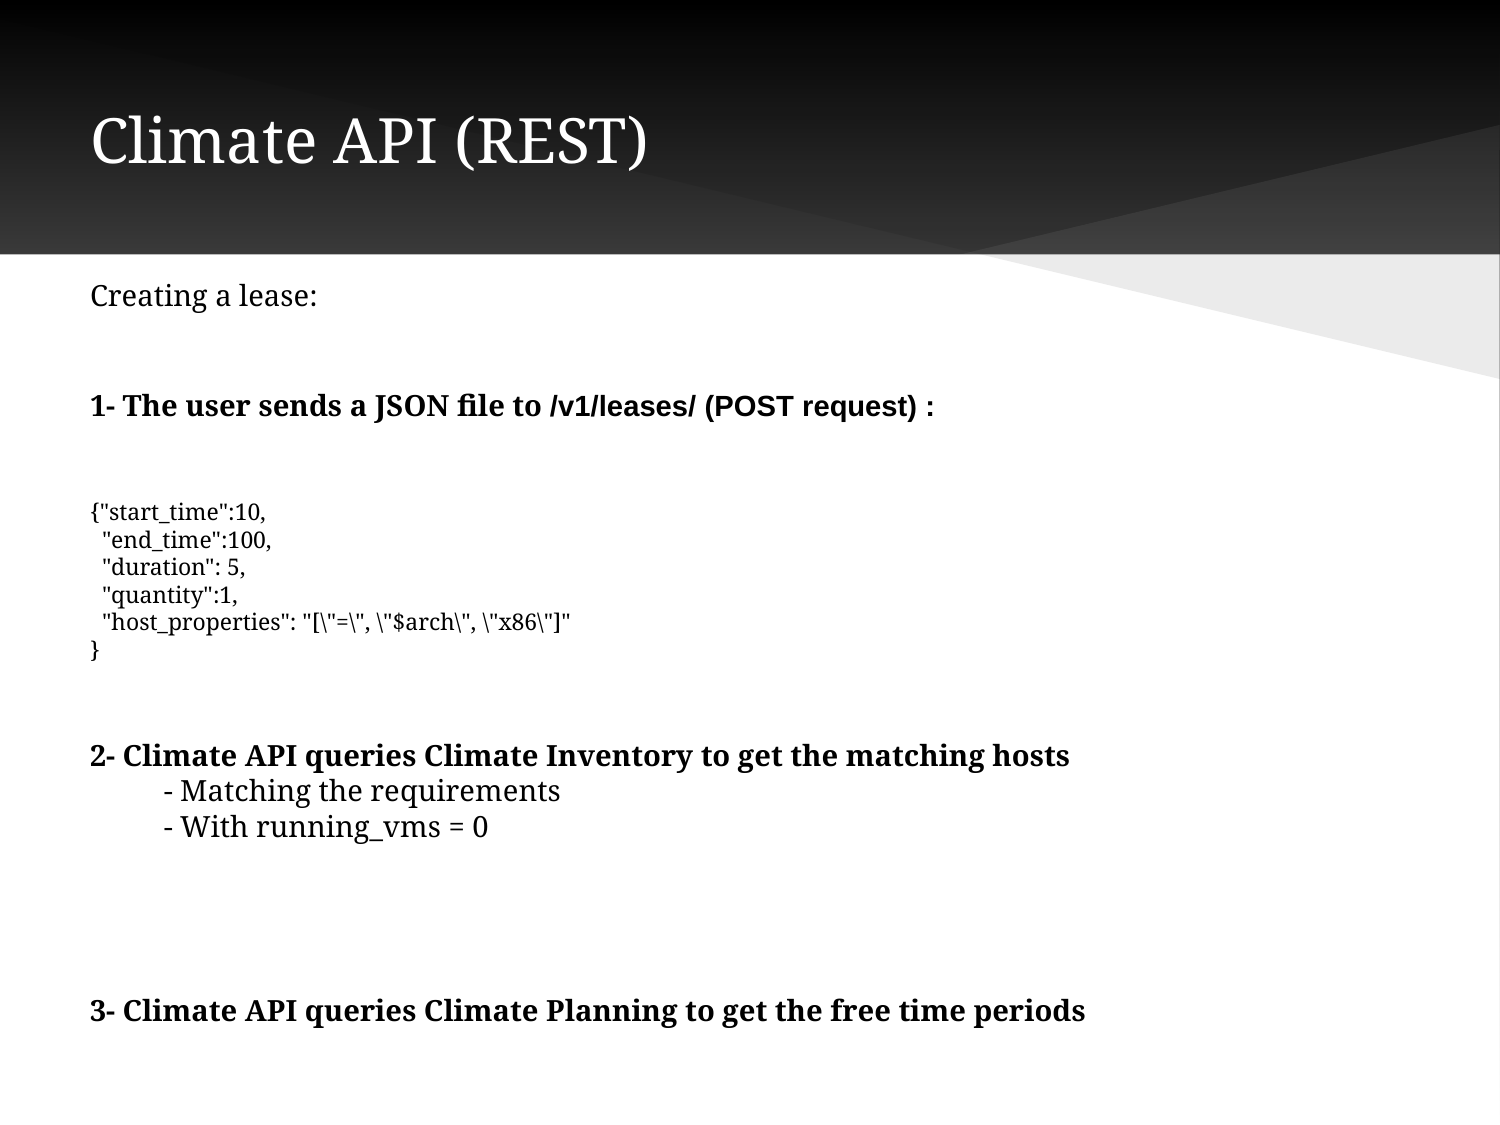

# Climate API (REST)
Creating a lease:
1- The user sends a JSON file to /v1/leases/ (POST request) :
{"start_time":10,
 "end_time":100,
 "duration": 5,
 "quantity":1,
 "host_properties": "[\"=\", \"$arch\", \"x86\"]"
}
2- Climate API queries Climate Inventory to get the matching hosts
	- Matching the requirements
	- With running_vms = 0
3- Climate API queries Climate Planning to get the free time periods